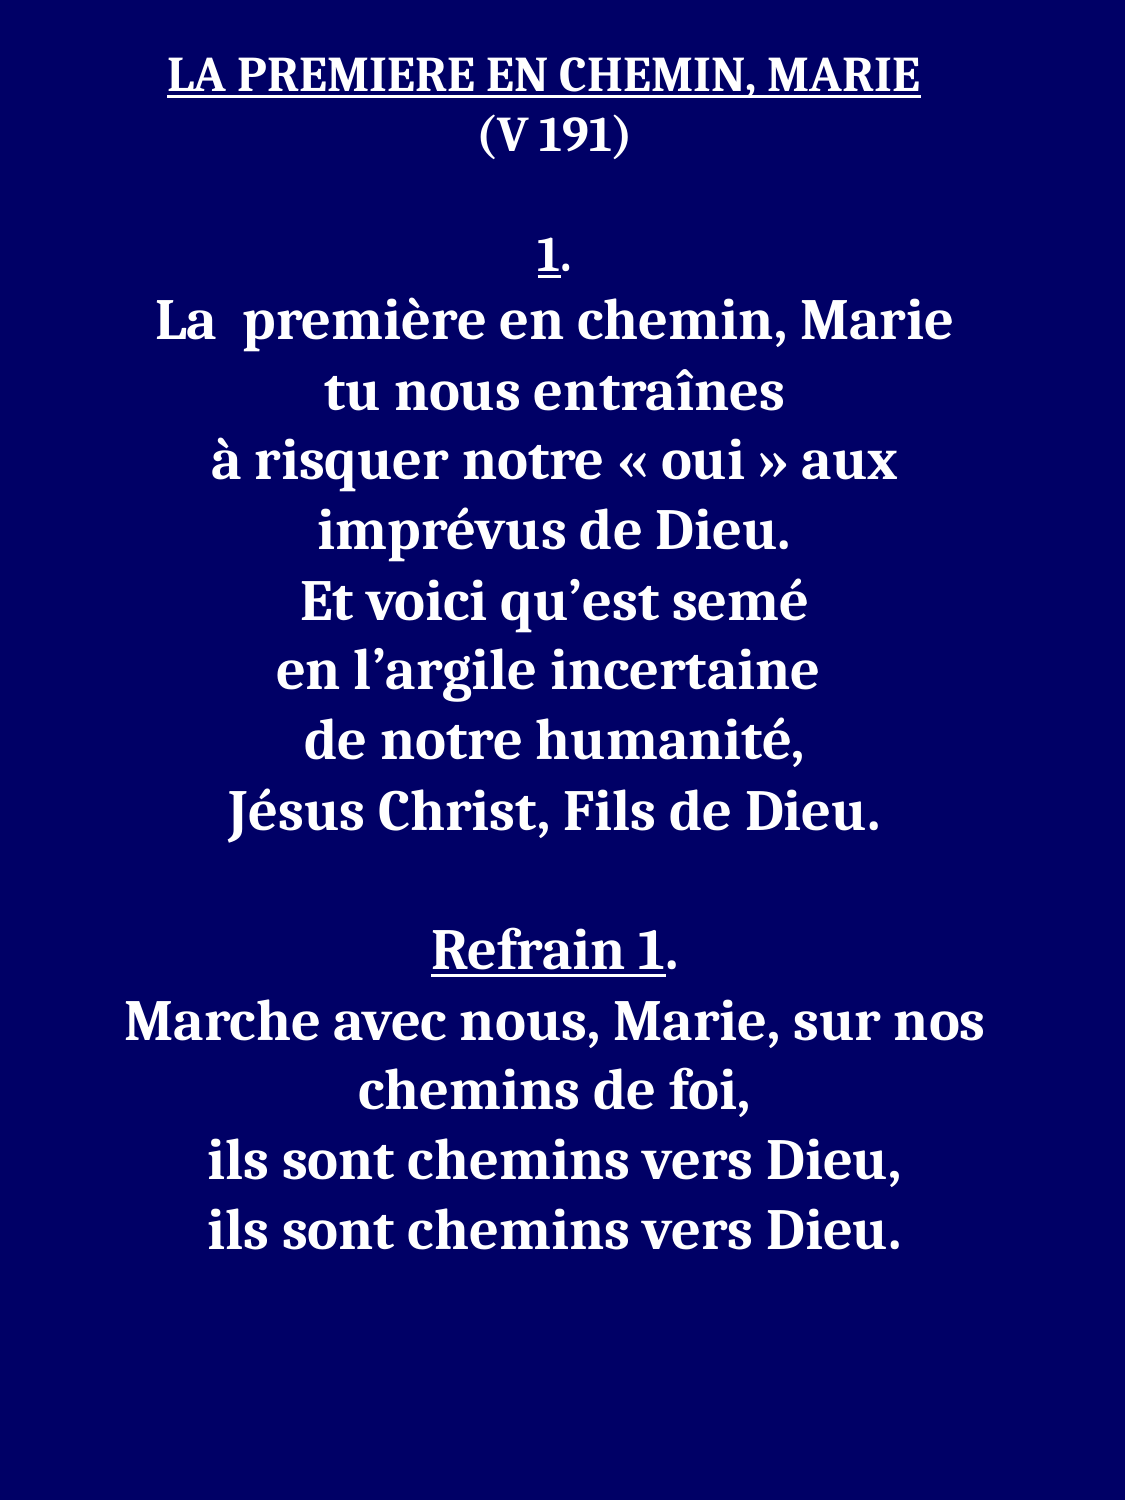

LA PREMIERE EN CHEMIN, MARIE
(V 191)
1.
La première en chemin, Marie tu nous entraînes
à risquer notre « oui » aux imprévus de Dieu.
Et voici qu’est semé
en l’argile incertaine
de notre humanité,
Jésus Christ, Fils de Dieu.
Refrain 1.
Marche avec nous, Marie, sur nos chemins de foi,
ils sont chemins vers Dieu,
ils sont chemins vers Dieu.